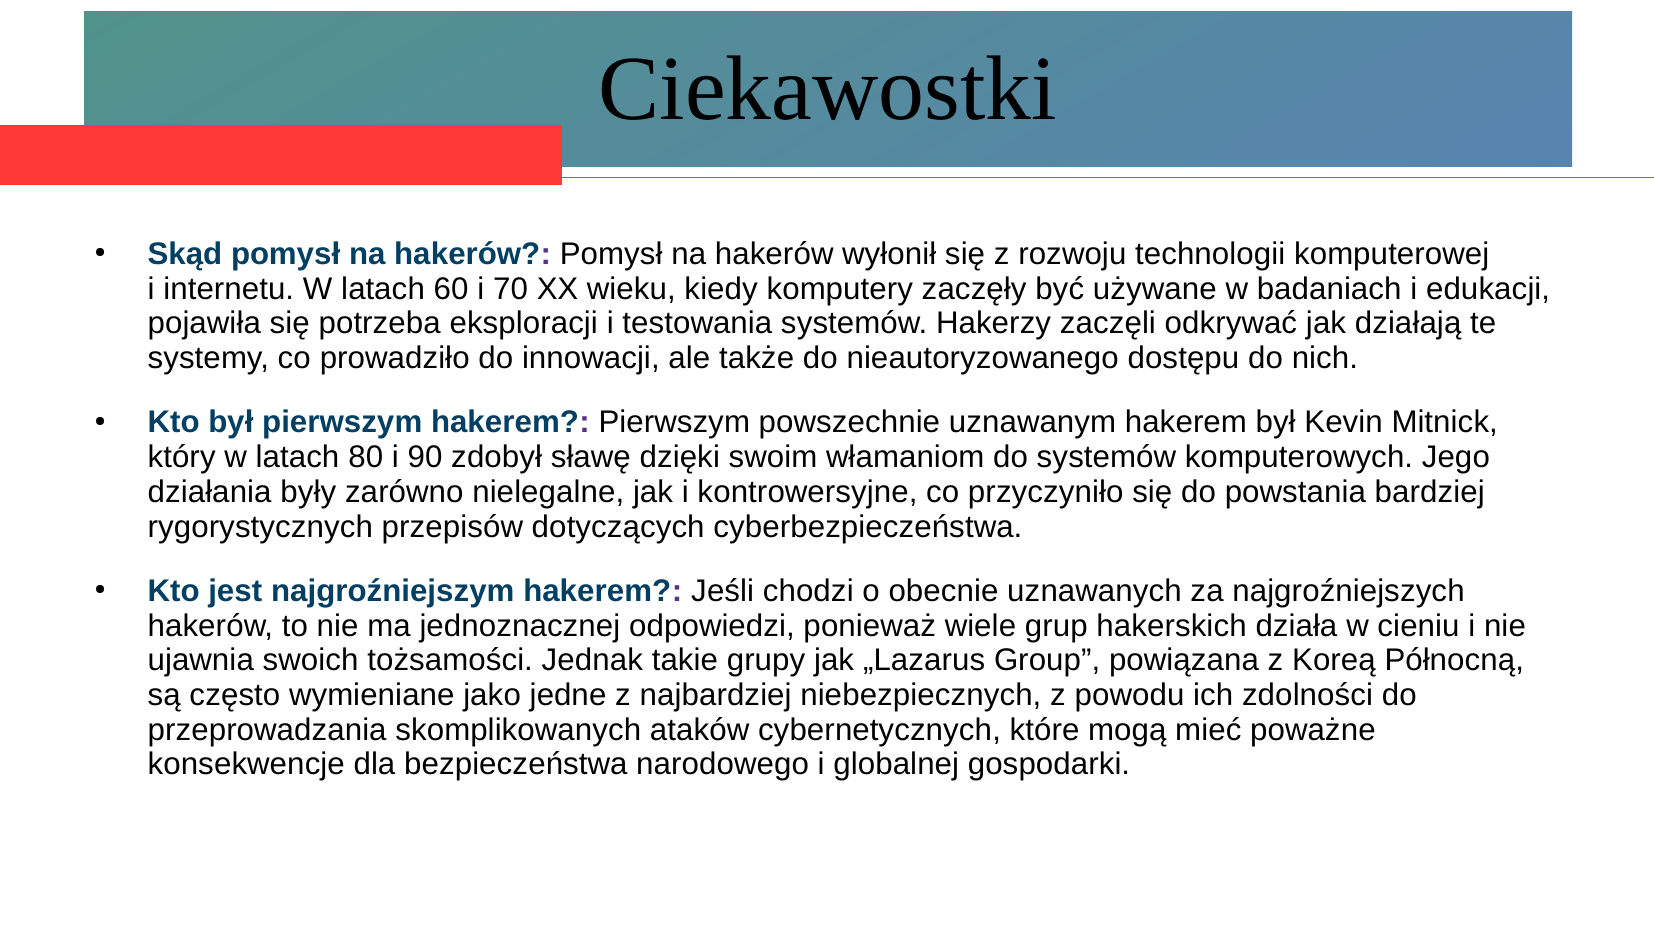

Ciekawostki
Ciekawostki
# Skąd pomysł na hakerów?: Pomysł na hakerów wyłonił się z rozwoju technologii komputerowej i internetu. W latach 60 i 70 XX wieku, kiedy komputery zaczęły być używane w badaniach i edukacji, pojawiła się potrzeba eksploracji i testowania systemów. Hakerzy zaczęli odkrywać jak działają te systemy, co prowadziło do innowacji, ale także do nieautoryzowanego dostępu do nich.
Kto był pierwszym hakerem?: Pierwszym powszechnie uznawanym hakerem był Kevin Mitnick, który w latach 80 i 90 zdobył sławę dzięki swoim włamaniom do systemów komputerowych. Jego działania były zarówno nielegalne, jak i kontrowersyjne, co przyczyniło się do powstania bardziej rygorystycznych przepisów dotyczących cyberbezpieczeństwa.
Kto jest najgroźniejszym hakerem?: Jeśli chodzi o obecnie uznawanych za najgroźniejszych hakerów, to nie ma jednoznacznej odpowiedzi, ponieważ wiele grup hakerskich działa w cieniu i nie ujawnia swoich tożsamości. Jednak takie grupy jak „Lazarus Group”, powiązana z Koreą Północną, są często wymieniane jako jedne z najbardziej niebezpiecznych, z powodu ich zdolności do przeprowadzania skomplikowanych ataków cybernetycznych, które mogą mieć poważne konsekwencje dla bezpieczeństwa narodowego i globalnej gospodarki.